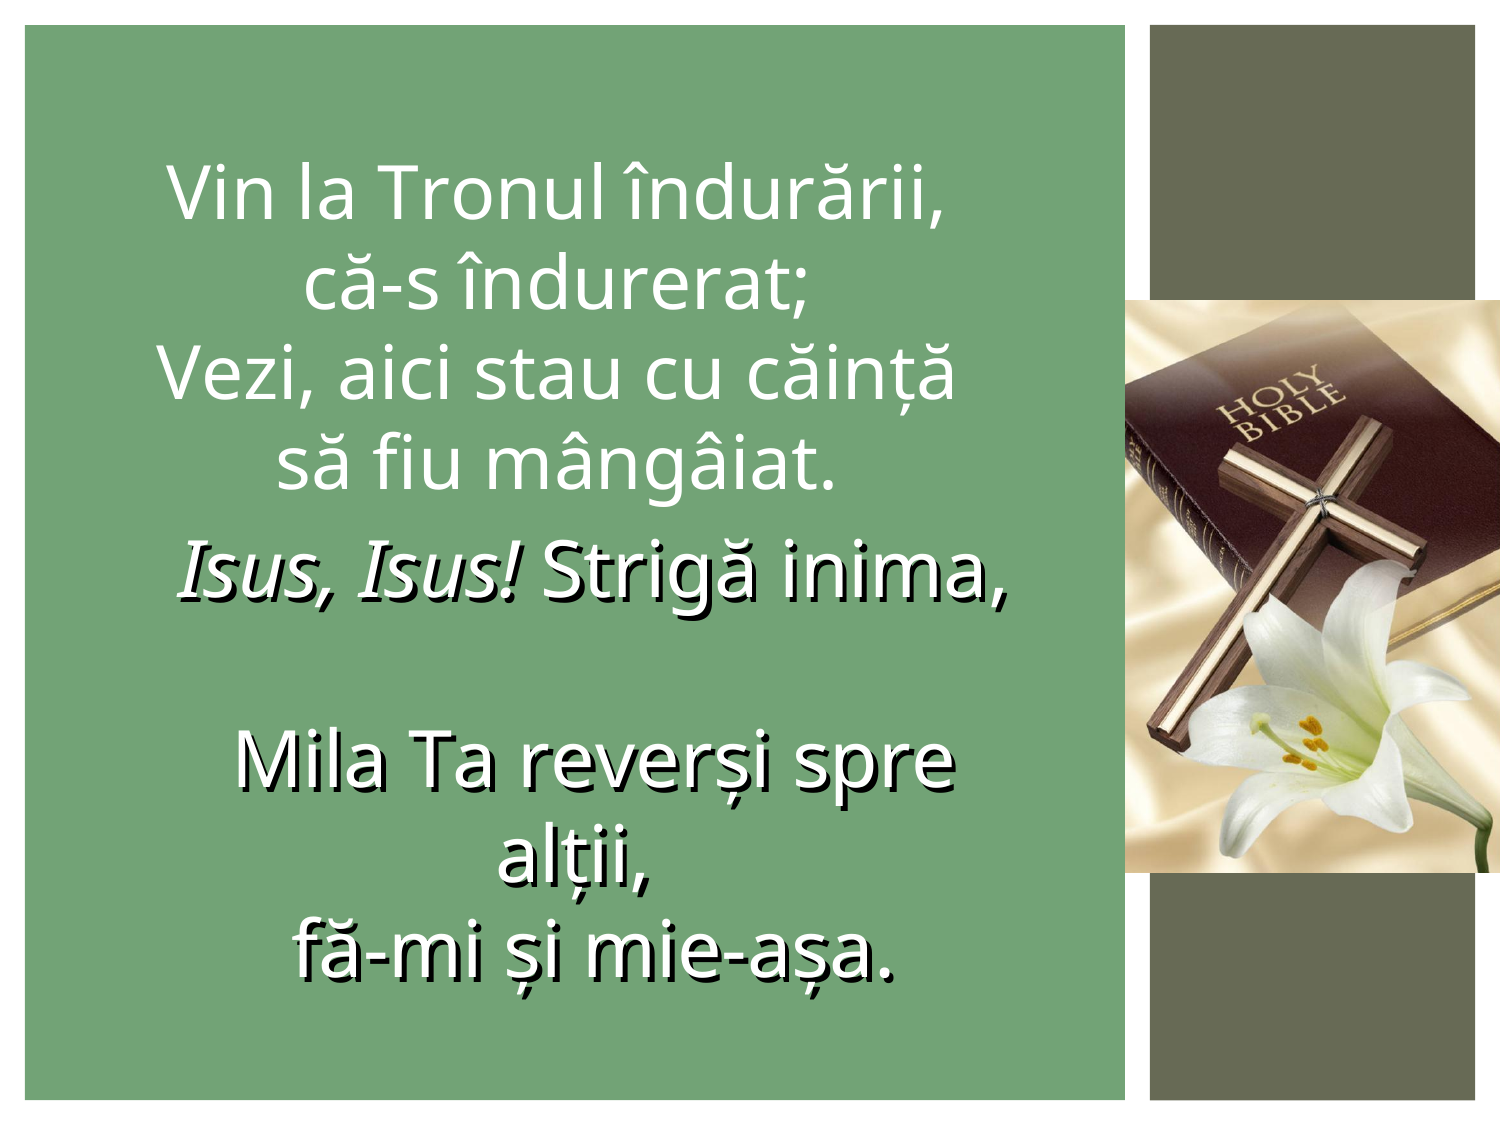

Vin la Tronul îndurării,
că-s îndurerat;
Vezi, aici stau cu căință
să fiu mângâiat.
Isus, Isus! Strigă inima,
Mila Ta reverşi spre alţii,
fă‑mi şi mie‑aşa.